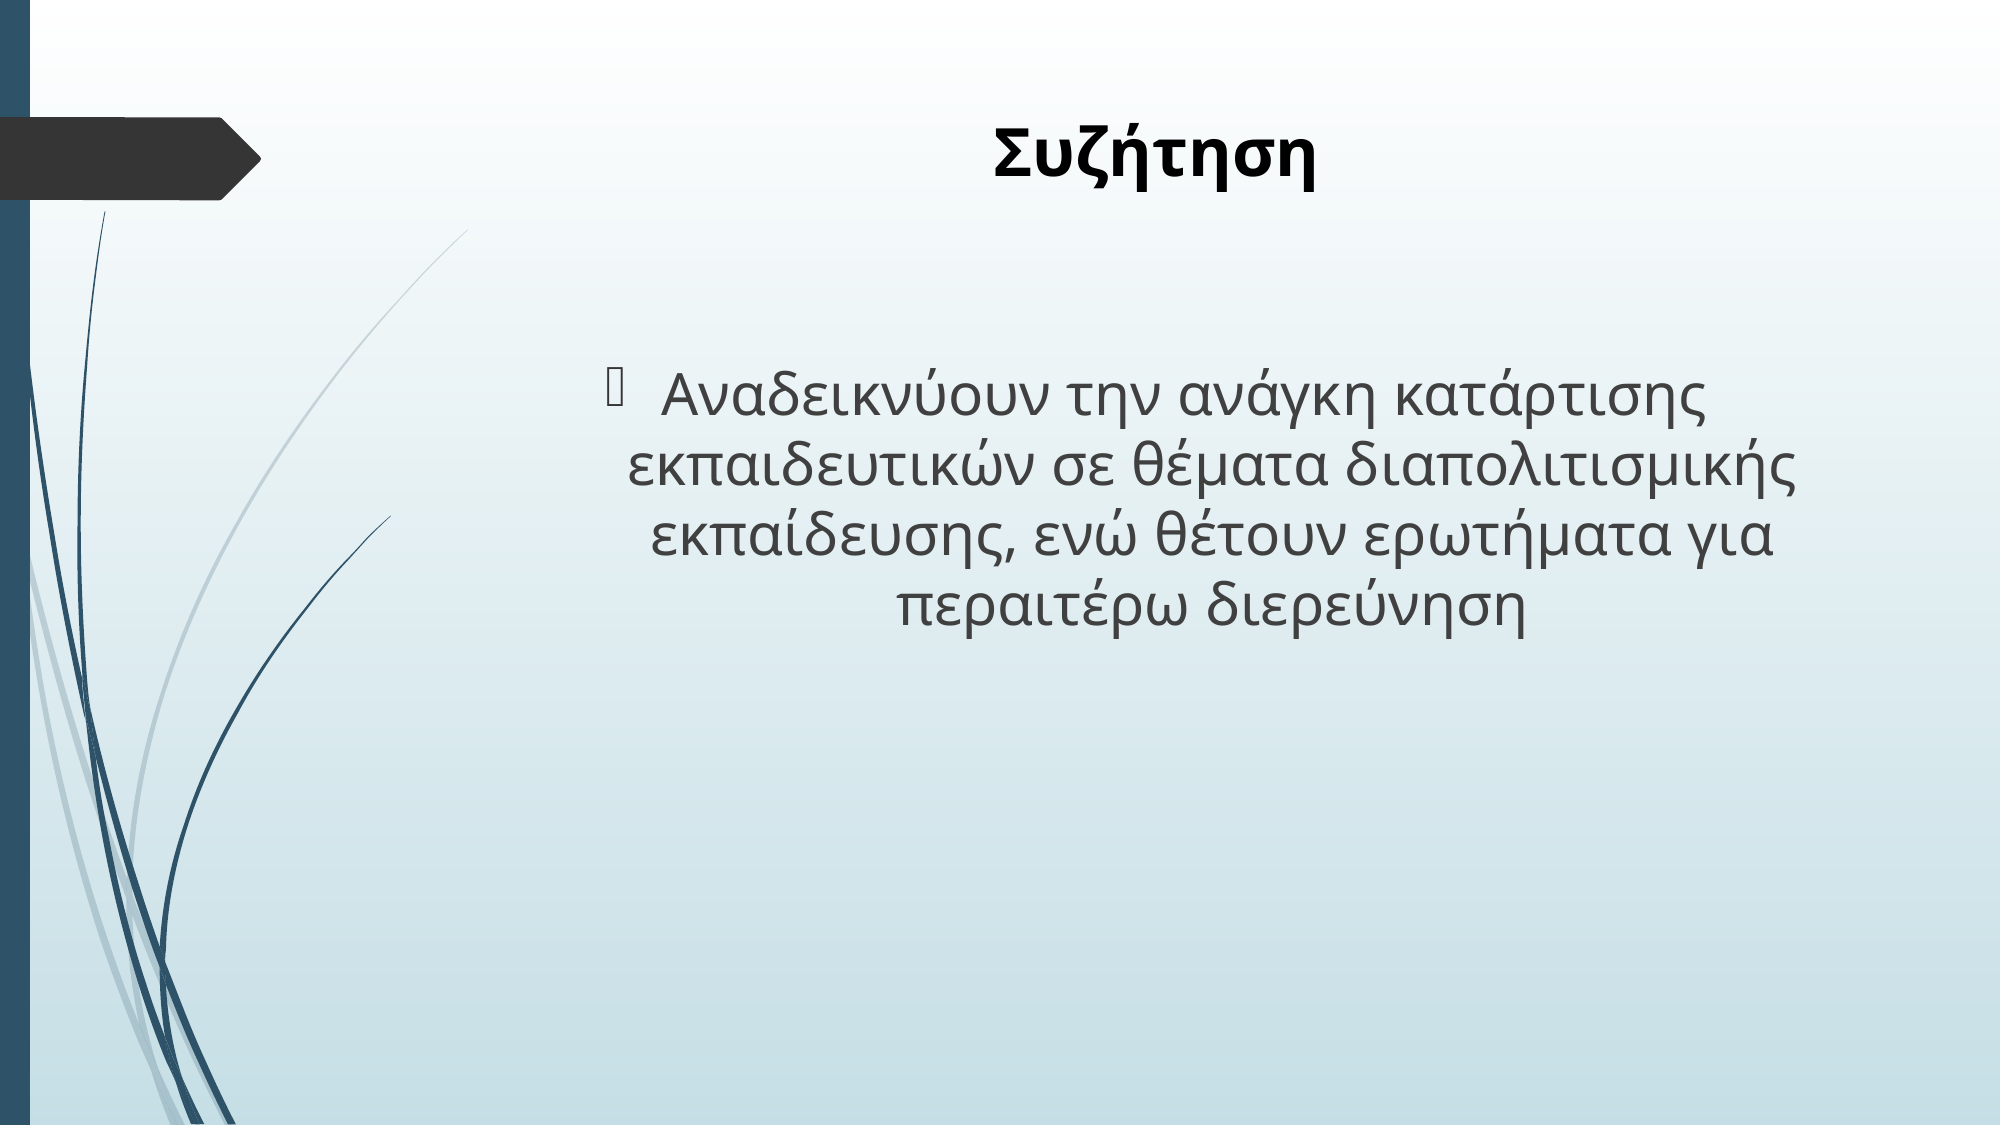

# Συζήτηση
Αναδεικνύουν την ανάγκη κατάρτισης εκπαιδευτικών σε θέματα διαπολιτισμικής εκπαίδευσης, ενώ θέτουν ερωτήματα για περαιτέρω διερεύνηση